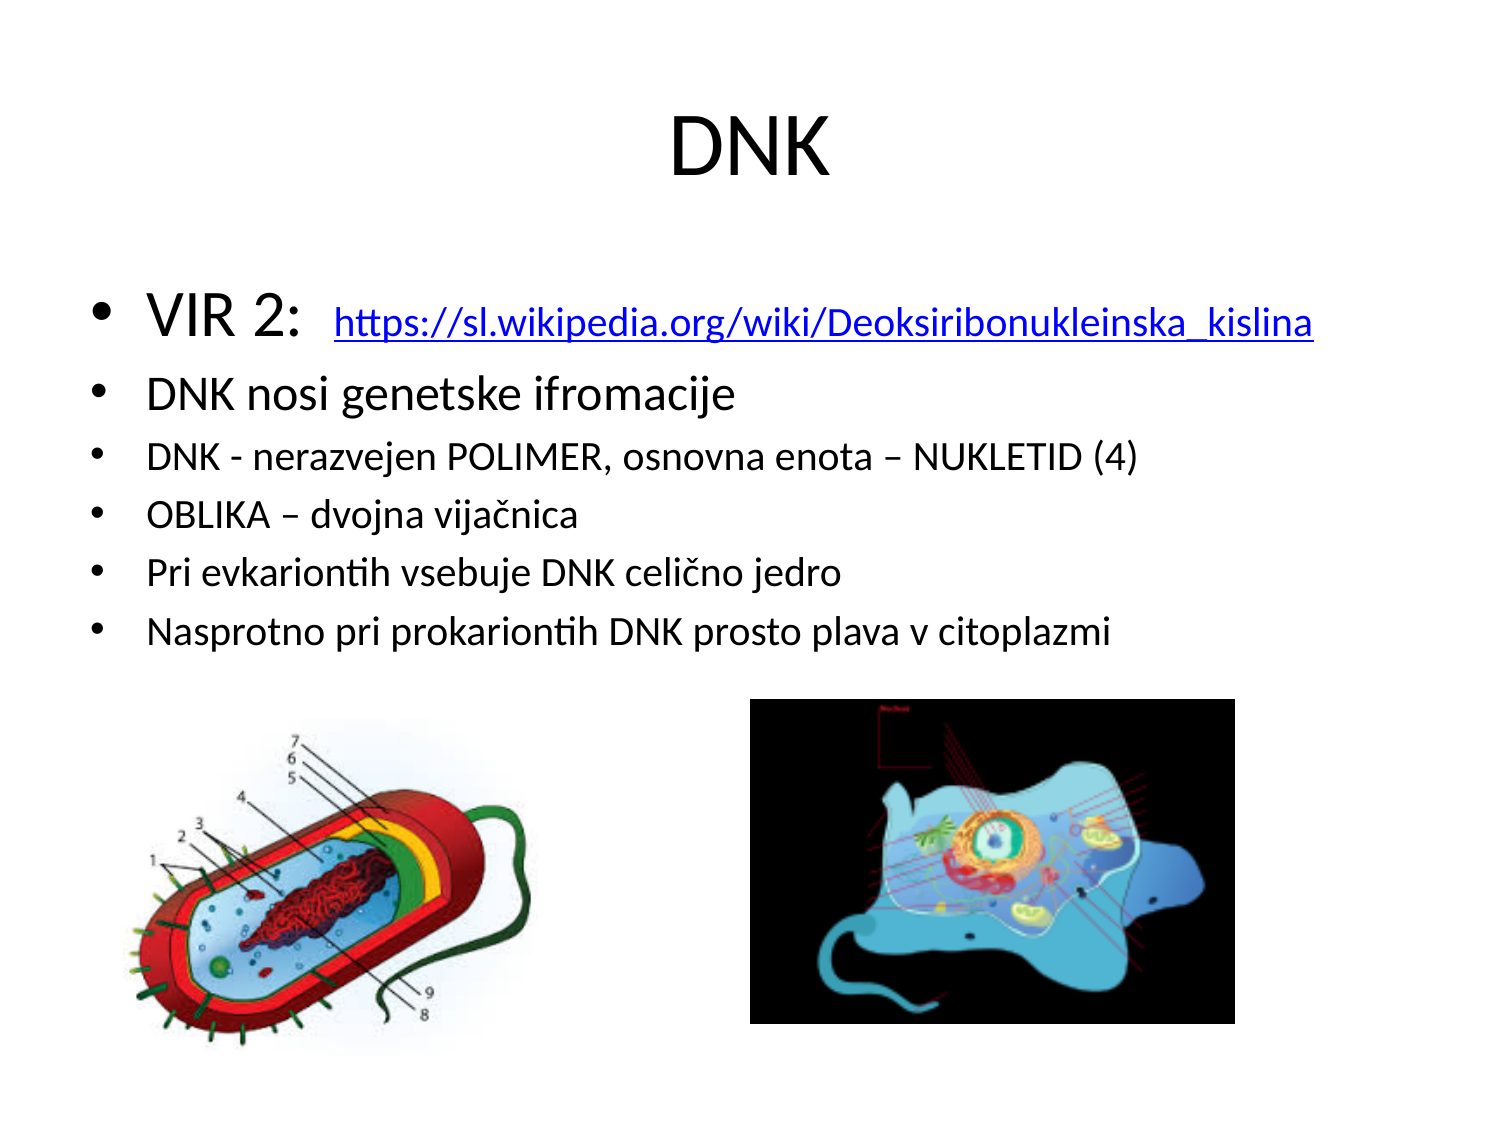

# DNK
VIR 2: https://sl.wikipedia.org/wiki/Deoksiribonukleinska_kislina
DNK nosi genetske ifromacije
DNK - nerazvejen POLIMER, osnovna enota – NUKLETID (4)
OBLIKA – dvojna vijačnica
Pri evkariontih vsebuje DNK celično jedro
Nasprotno pri prokariontih DNK prosto plava v citoplazmi